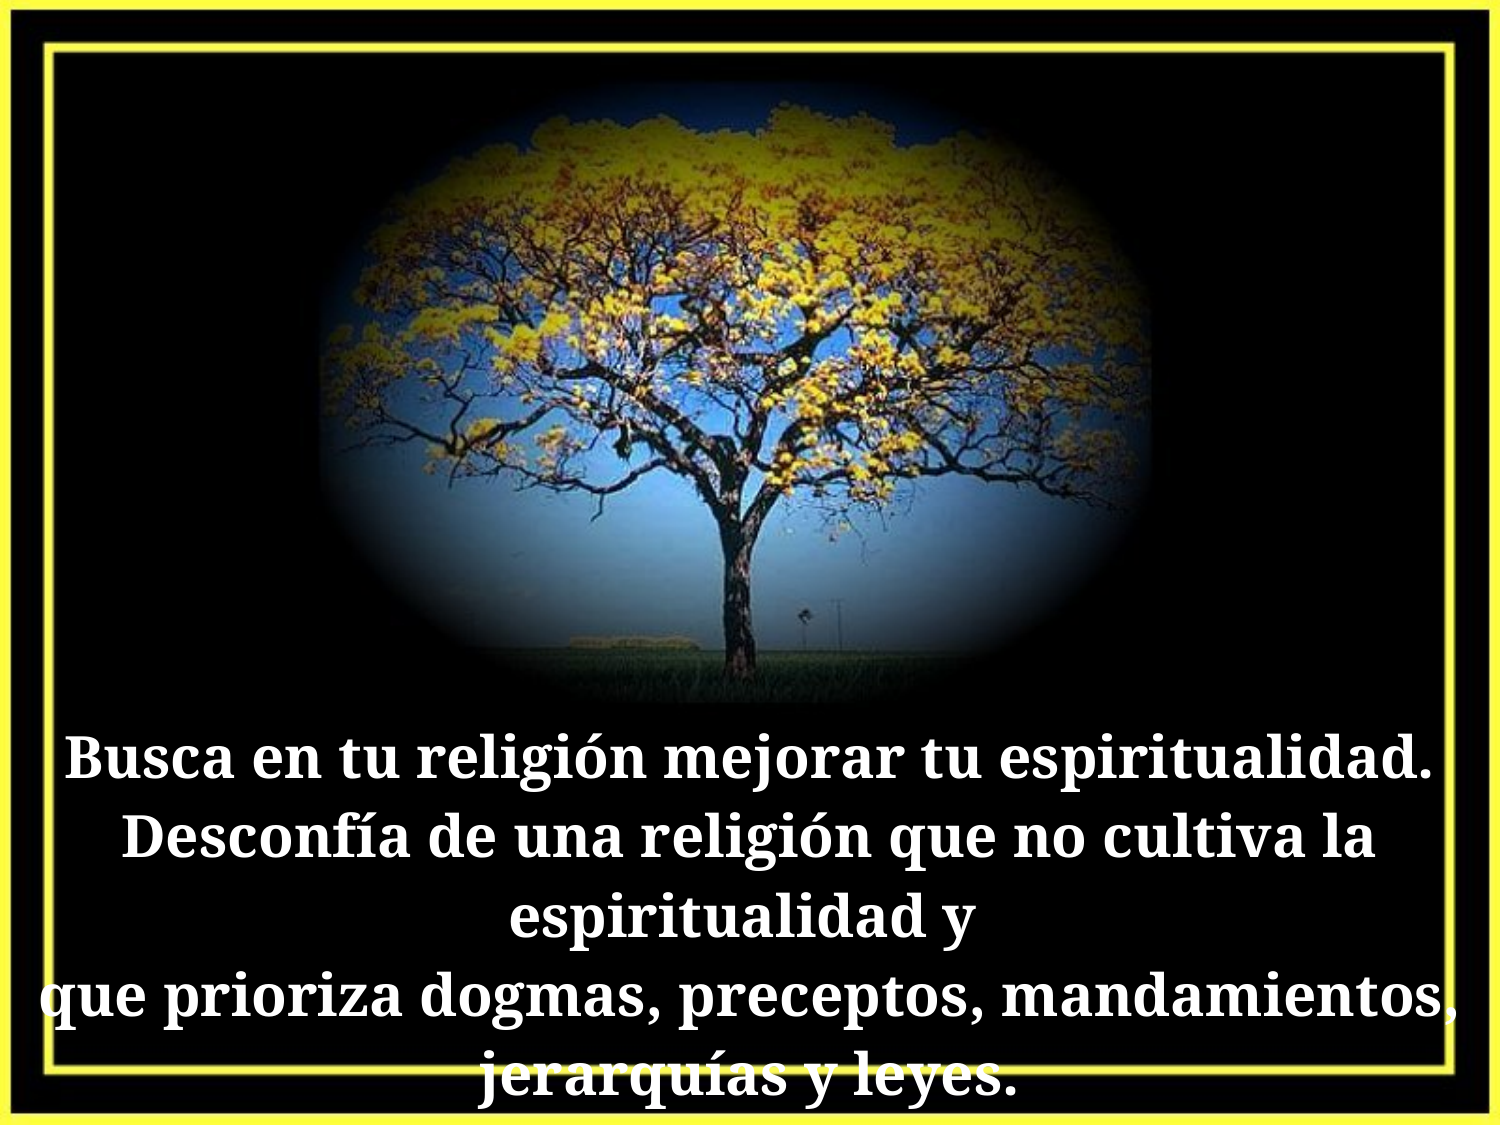

Busca en tu religión mejorar tu espiritualidad. Desconfía de una religión que no cultiva la espiritualidad y
que prioriza dogmas, preceptos, mandamientos, jerarquías y leyes.